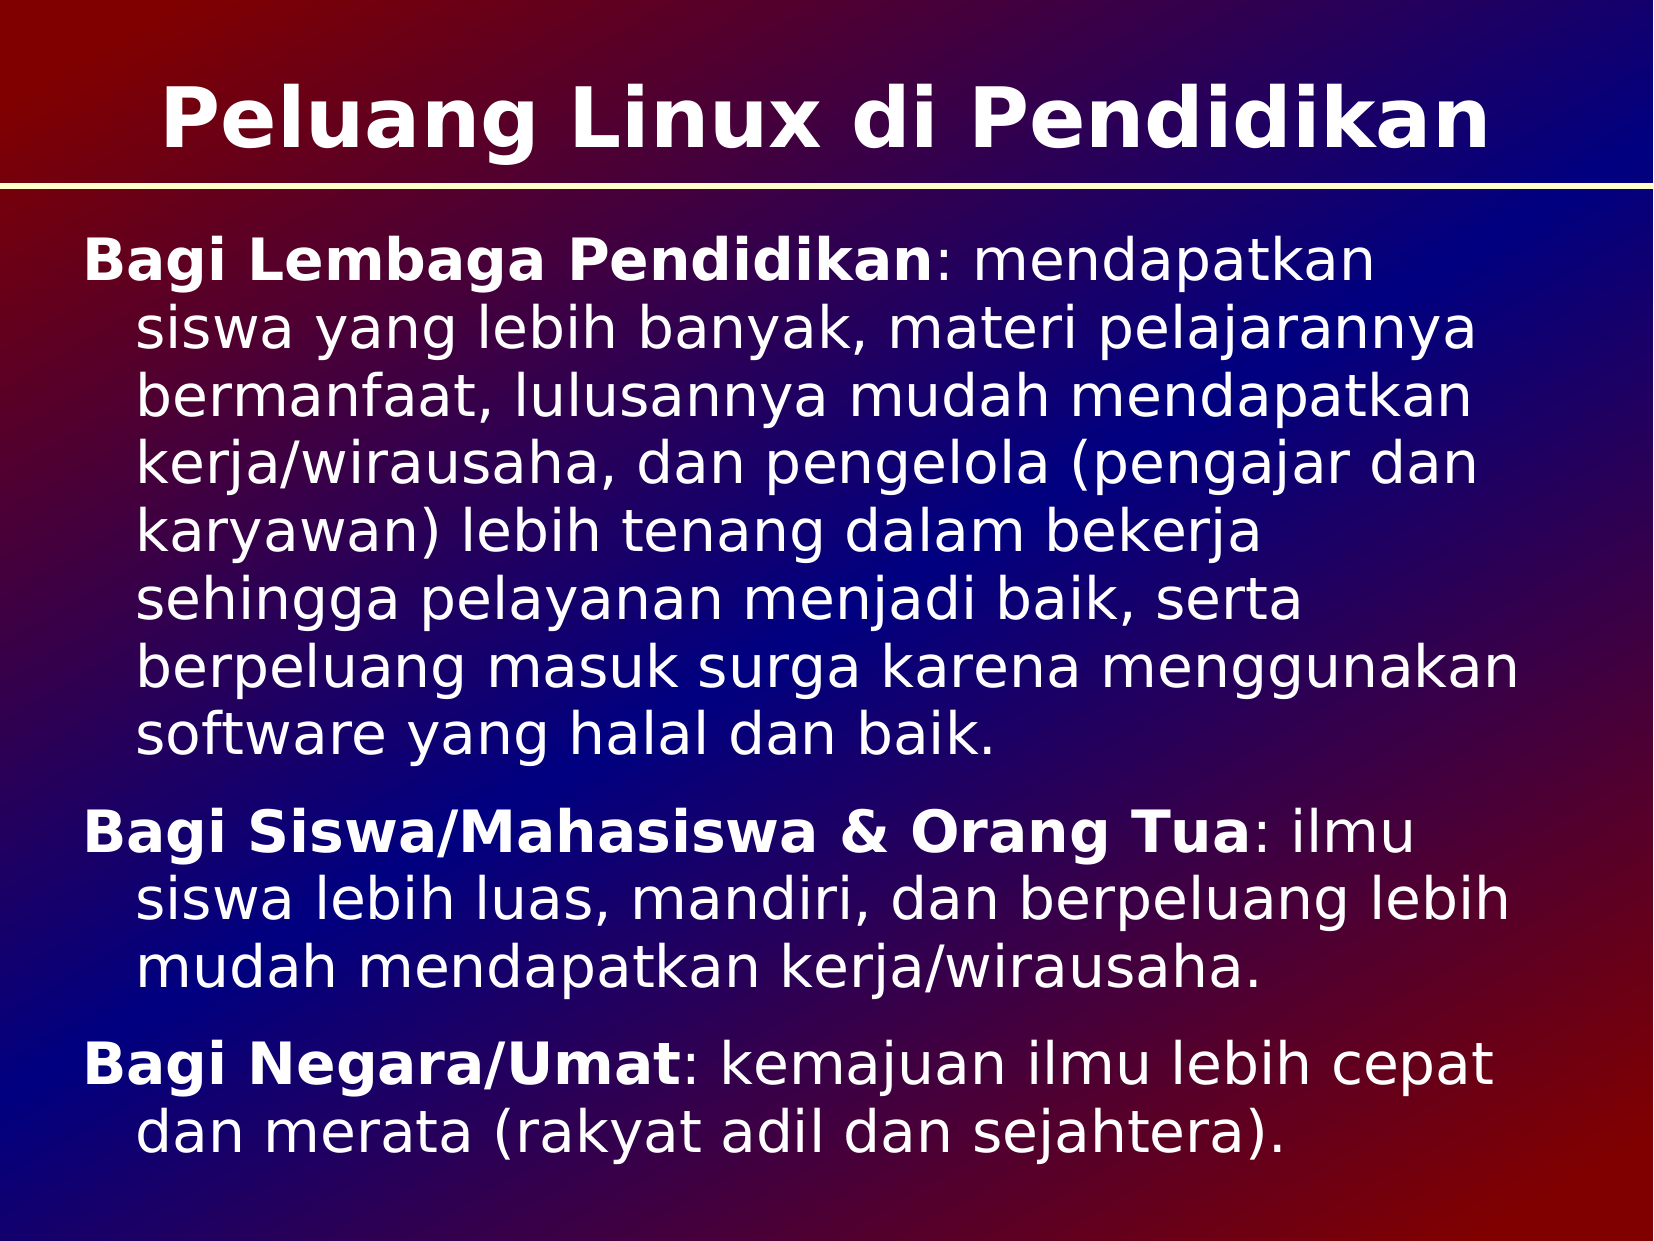

# Peluang Linux di Pendidikan
Bagi Lembaga Pendidikan: mendapatkan siswa yang lebih banyak, materi pelajarannya bermanfaat, lulusannya mudah mendapatkan kerja/wirausaha, dan pengelola (pengajar dan karyawan) lebih tenang dalam bekerja sehingga pelayanan menjadi baik, serta berpeluang masuk surga karena menggunakan software yang halal dan baik.
Bagi Siswa/Mahasiswa & Orang Tua: ilmu siswa lebih luas, mandiri, dan berpeluang lebih mudah mendapatkan kerja/wirausaha.
Bagi Negara/Umat: kemajuan ilmu lebih cepat dan merata (rakyat adil dan sejahtera).